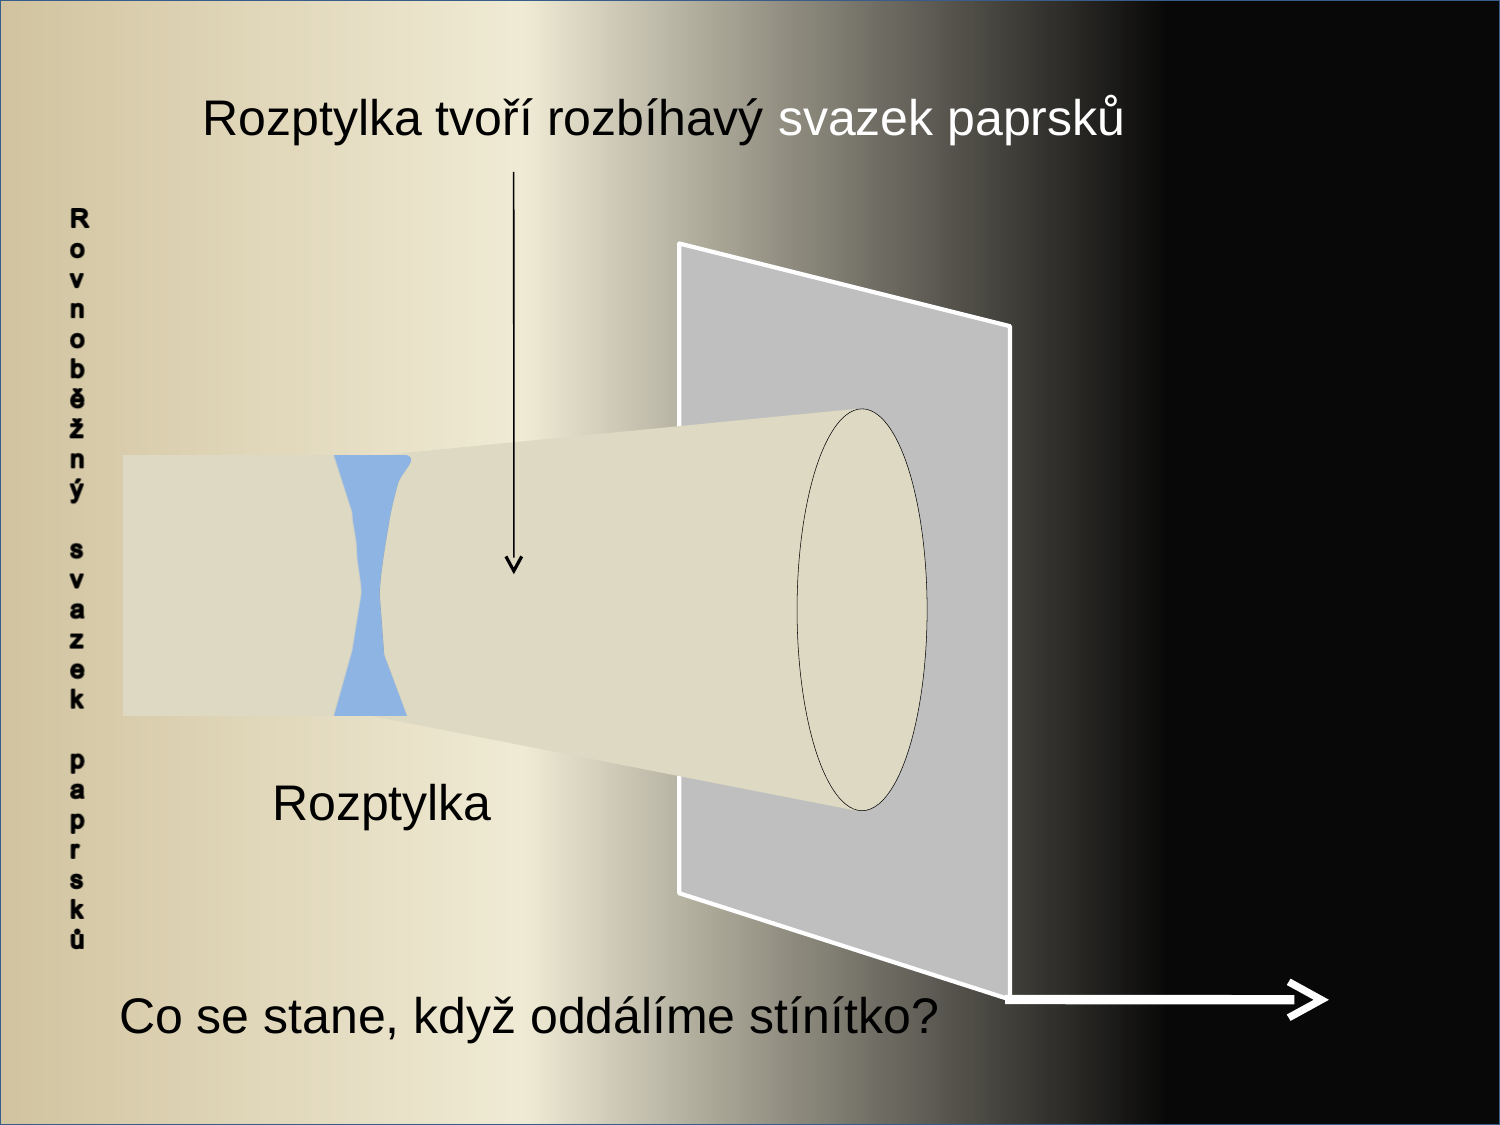

Rozptylka tvoří rozbíhavý svazek paprsků
 Rozptylka
Co se stane, když oddálíme stínítko?